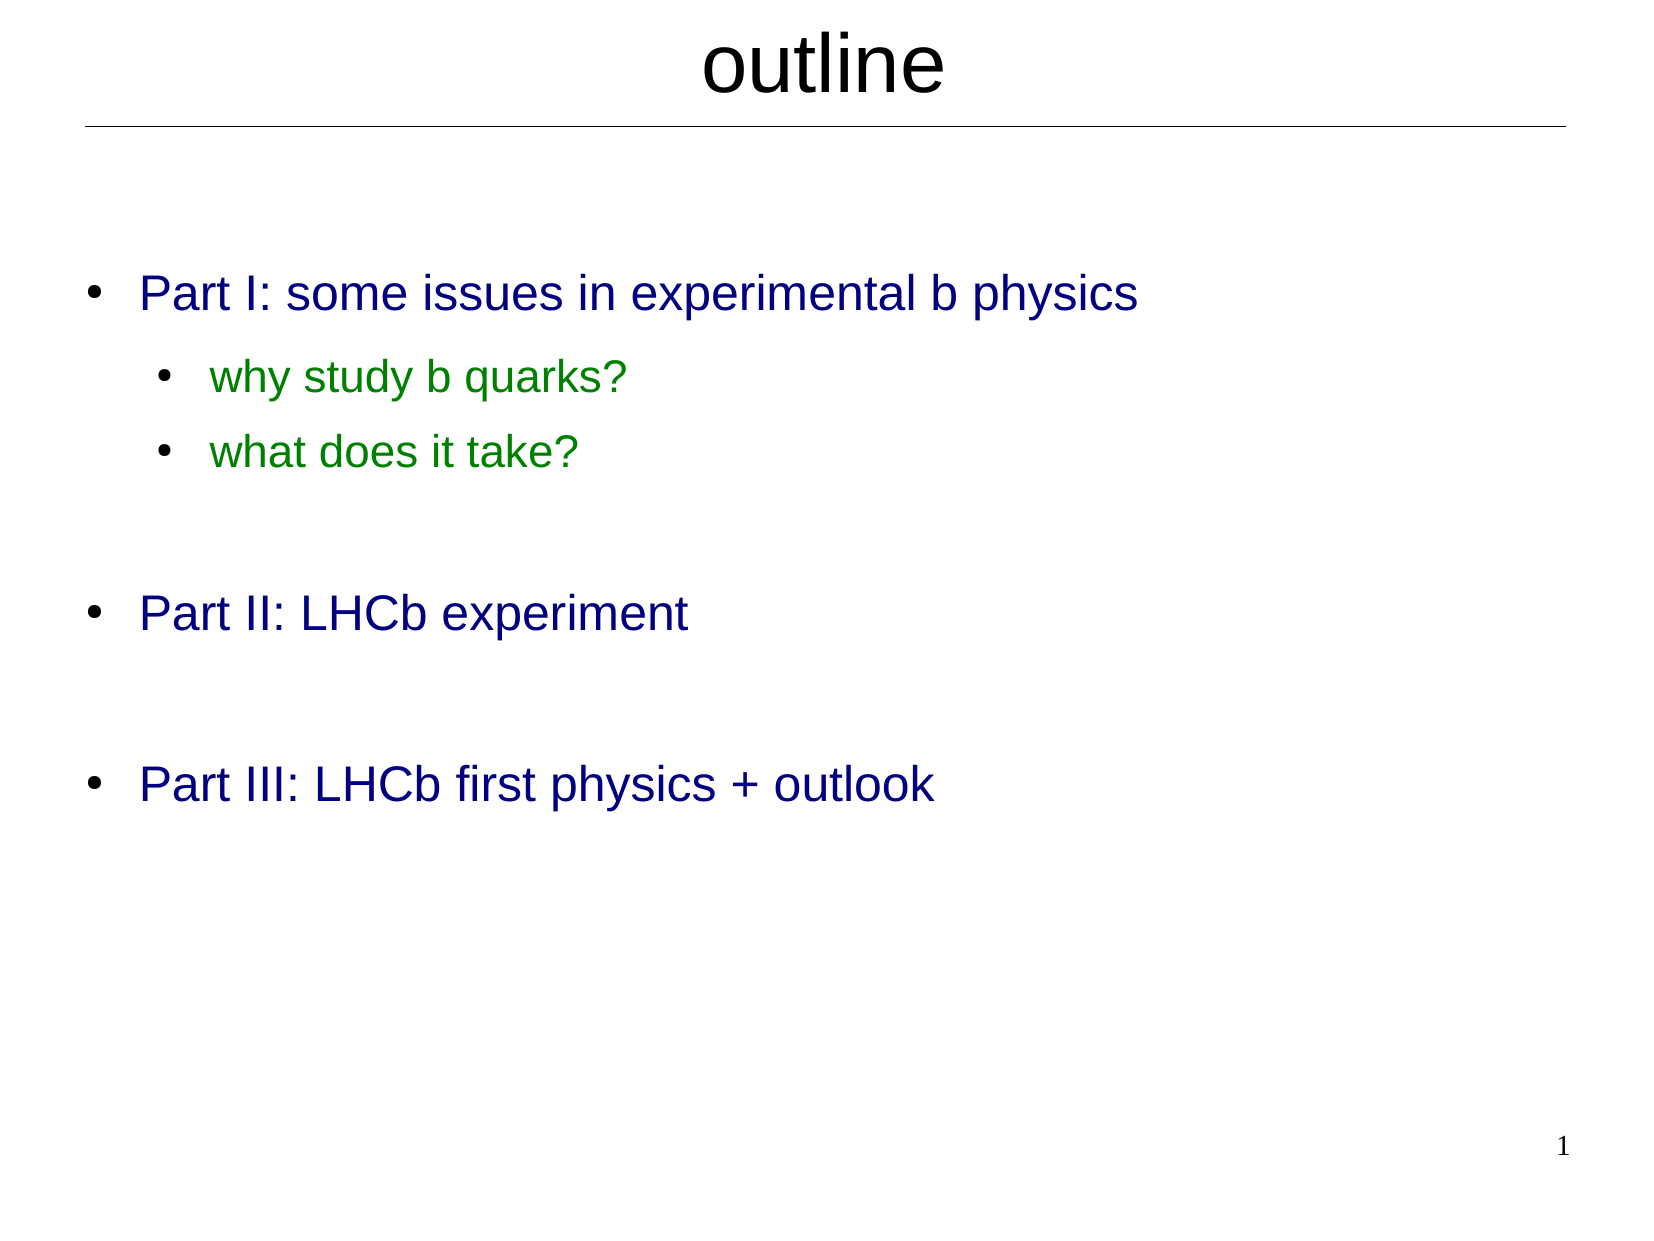

# outline
Part I: some issues in experimental b physics
why study b quarks?
what does it take?
Part II: LHCb experiment
Part III: LHCb first physics + outlook
1